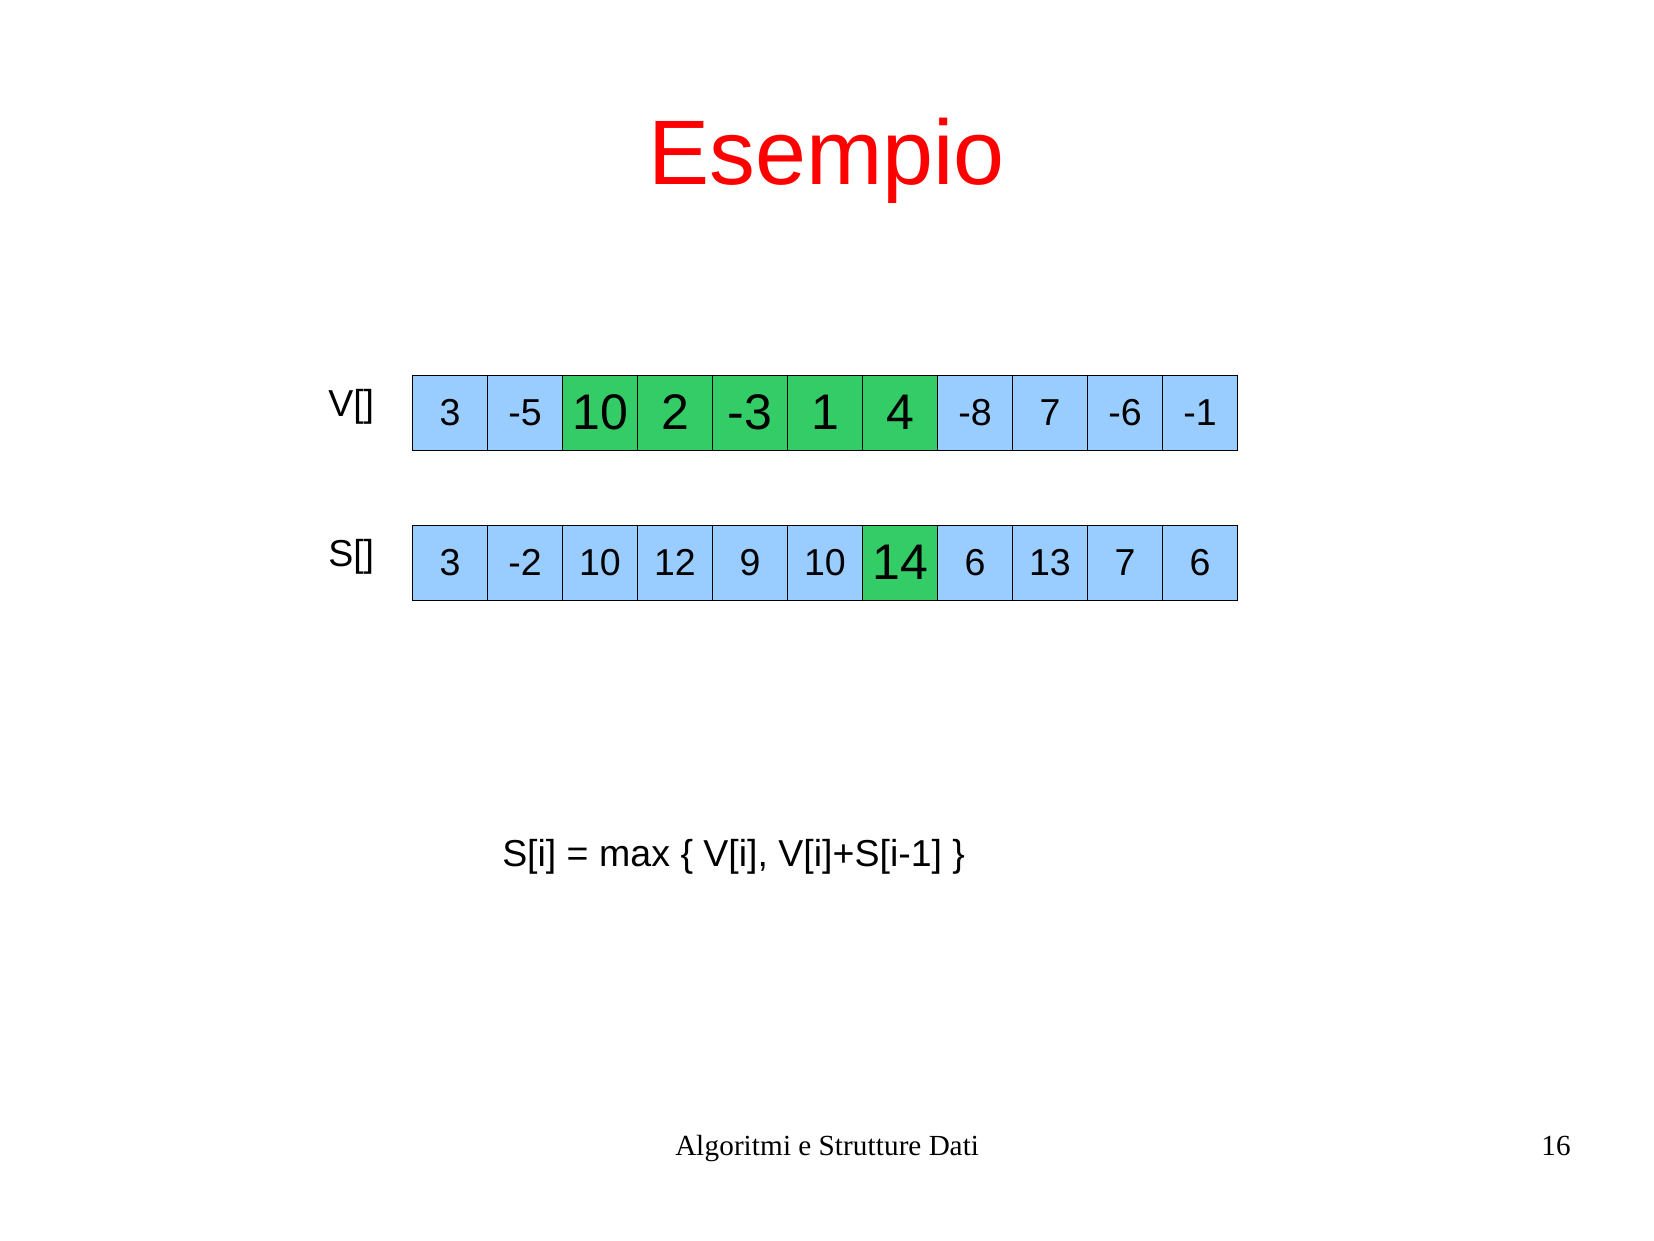

# Esempio
V[]
3
-5
10
2
-3
1
4
-8
7
-6
-1
S[]
3
-2
10
12
9
10
14
6
13
7
6
S[i] = max { V[i], V[i]+S[i-1] }
Algoritmi e Strutture Dati
16